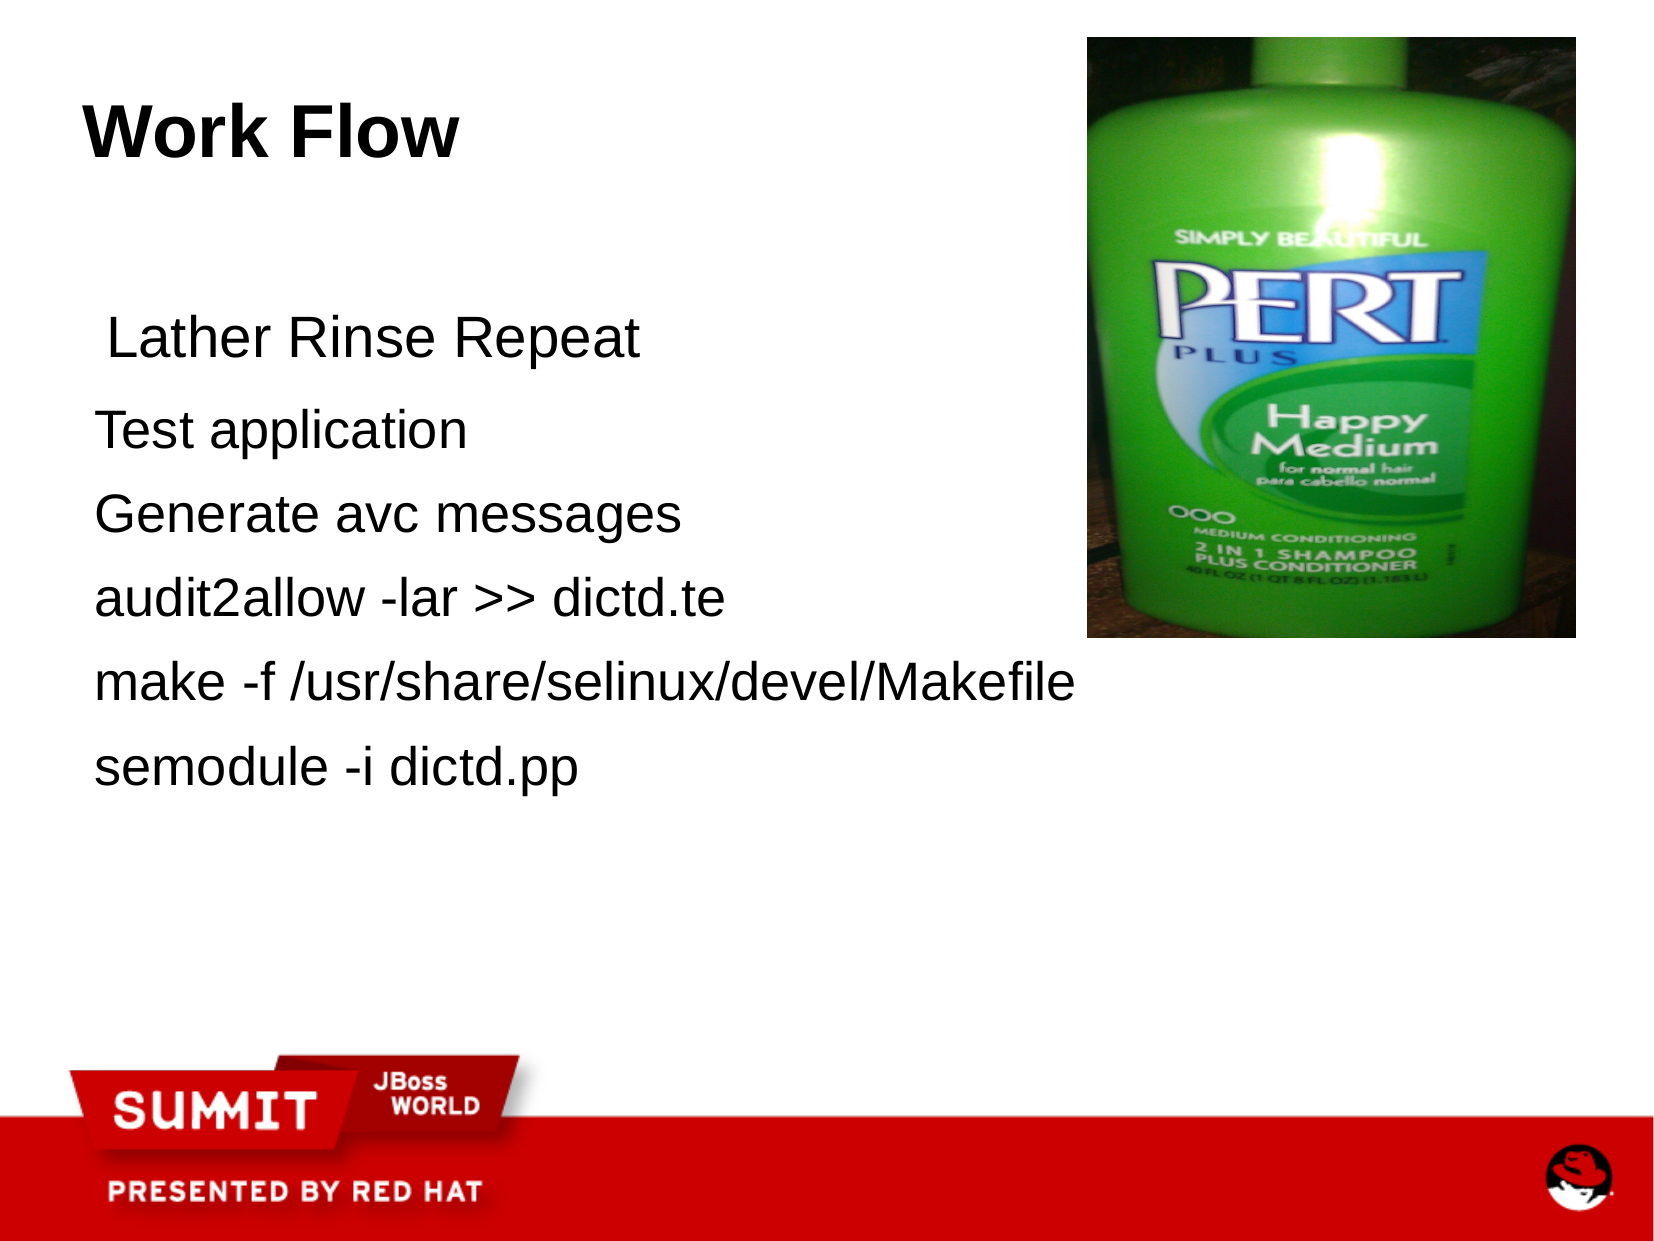

# Work Flow
Lather Rinse Repeat
Test application
Generate avc messages
audit2allow -lar >> dictd.te
make -f /usr/share/selinux/devel/Makefile
semodule -i dictd.pp